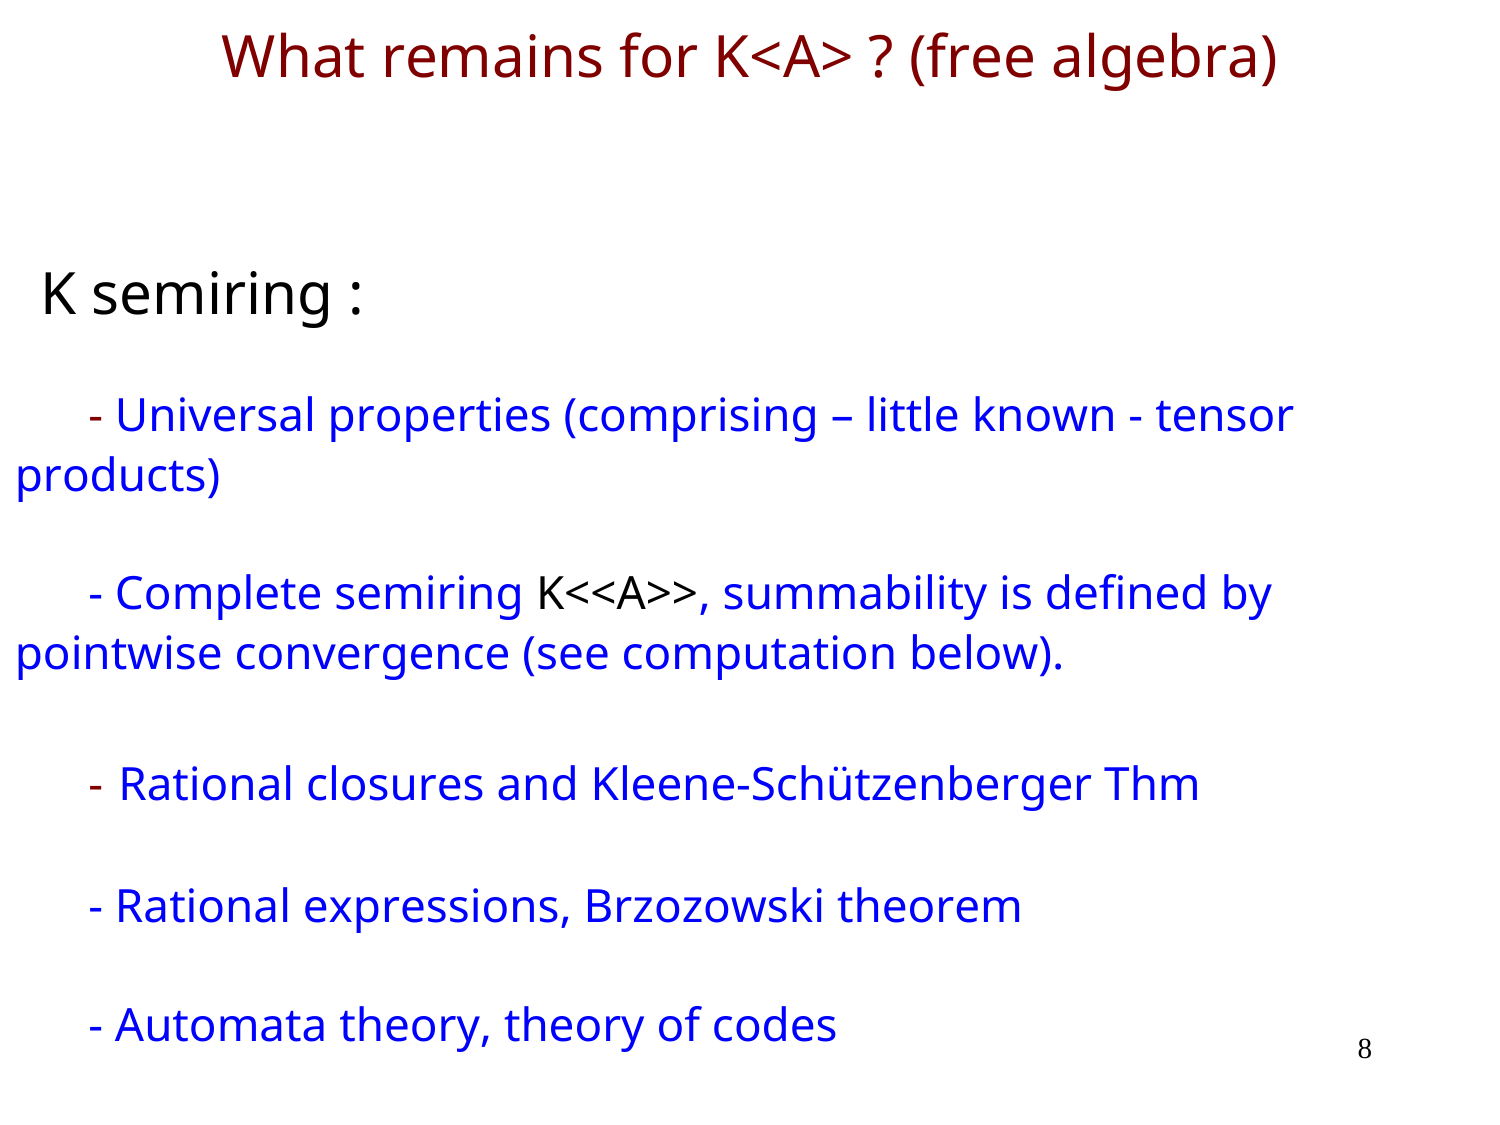

What remains for K<A> ? (free algebra)
 K semiring :
	- Universal properties (comprising – little known - tensor products)
	- Complete semiring K<<A>>, summability is defined by pointwise convergence (see computation below).
	- Rational closures and Kleene-Schützenberger Thm
	- Rational expressions, Brzozowski theorem
	- Automata theory, theory of codes
	- Lazard's monoidal elimination
8